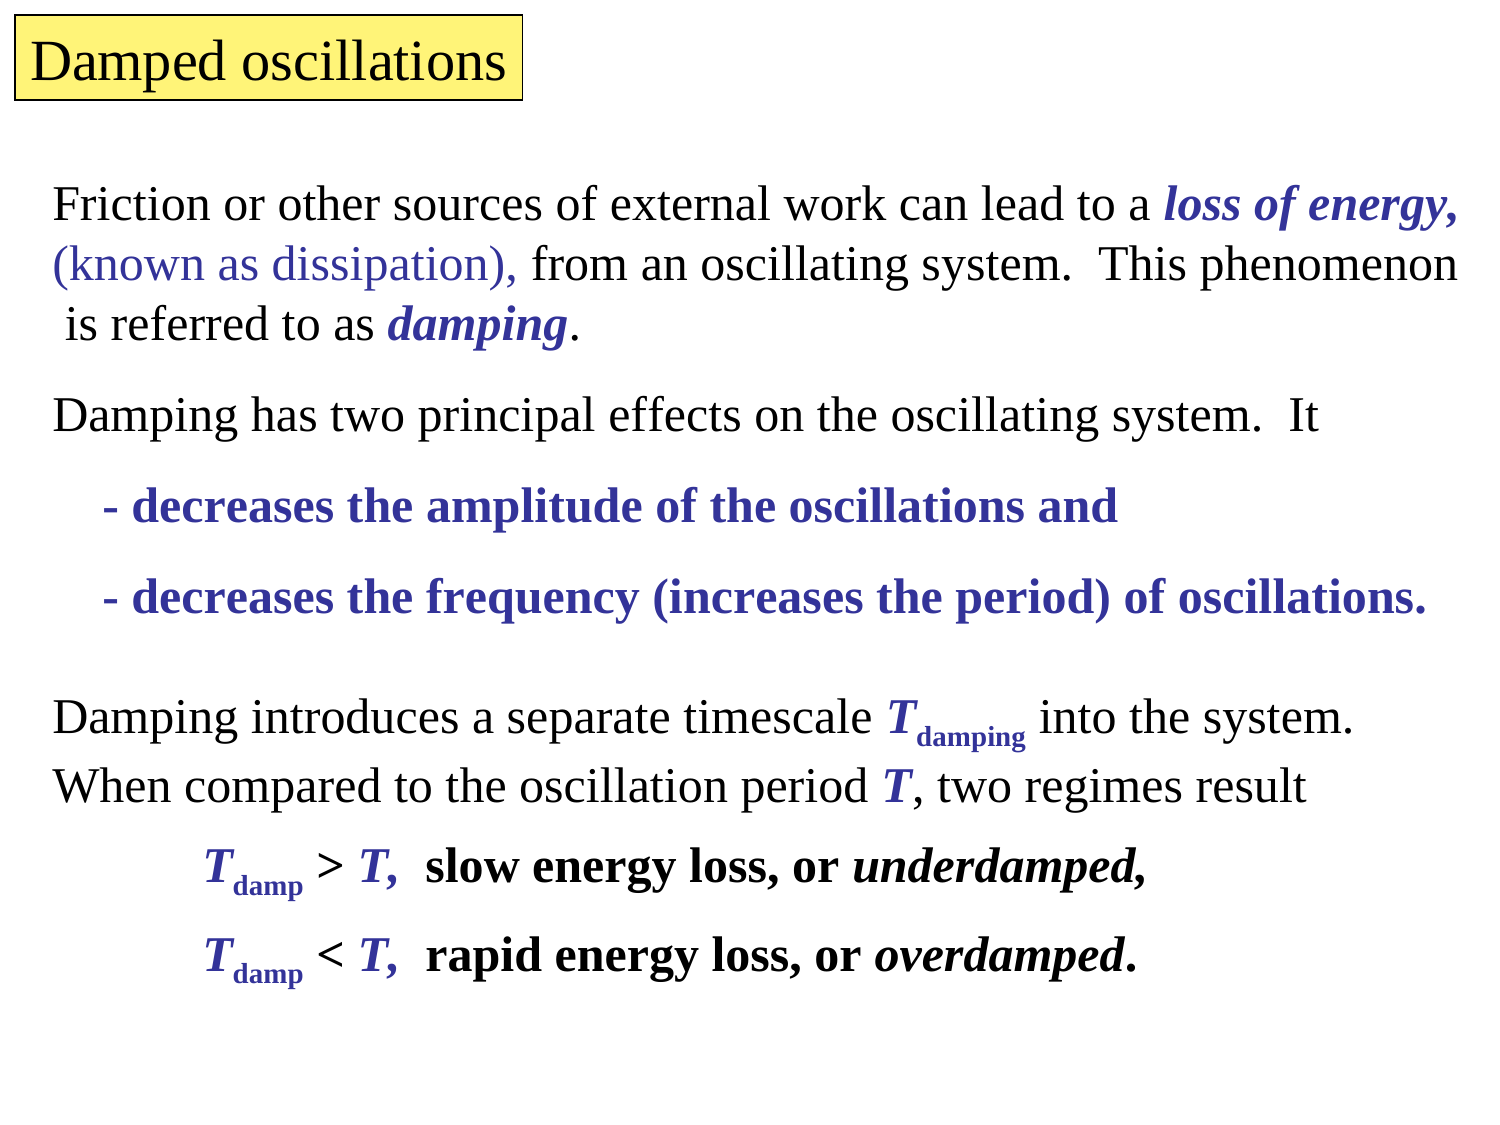

Damped oscillations
Friction or other sources of external work can lead to a loss of energy, (known as dissipation), from an oscillating system. This phenomenon is referred to as damping.
Damping has two principal effects on the oscillating system. It
 - decreases the amplitude of the oscillations and
 - decreases the frequency (increases the period) of oscillations.
Damping introduces a separate timescale Tdamping into the system. When compared to the oscillation period T, two regimes result
	Tdamp > T, slow energy loss, or underdamped,
	Tdamp < T, rapid energy loss, or overdamped.